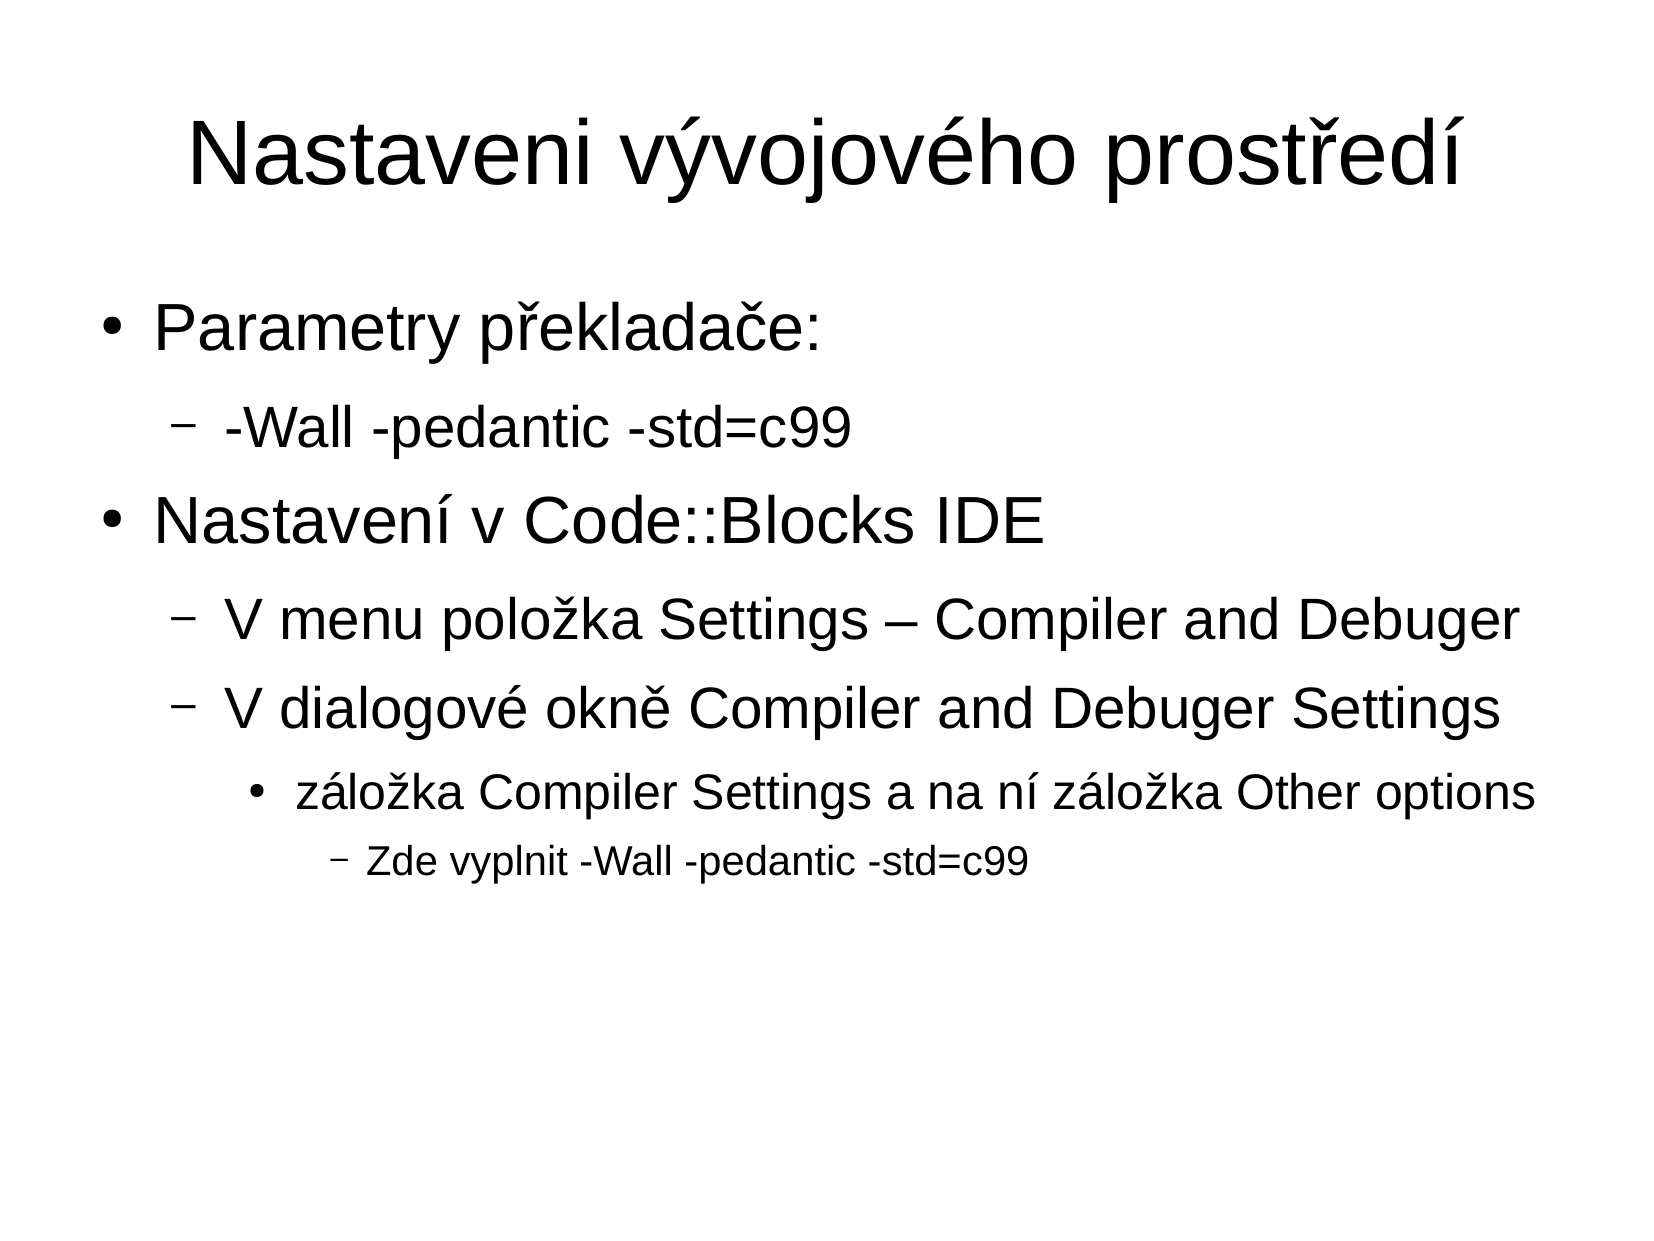

# Nastaveni vývojového prostředí
Parametry překladače:
-Wall -pedantic -std=c99
Nastavení v Code::Blocks IDE
V menu položka Settings – Compiler and Debuger
V dialogové okně Compiler and Debuger Settings
záložka Compiler Settings a na ní záložka Other options
Zde vyplnit -Wall -pedantic -std=c99